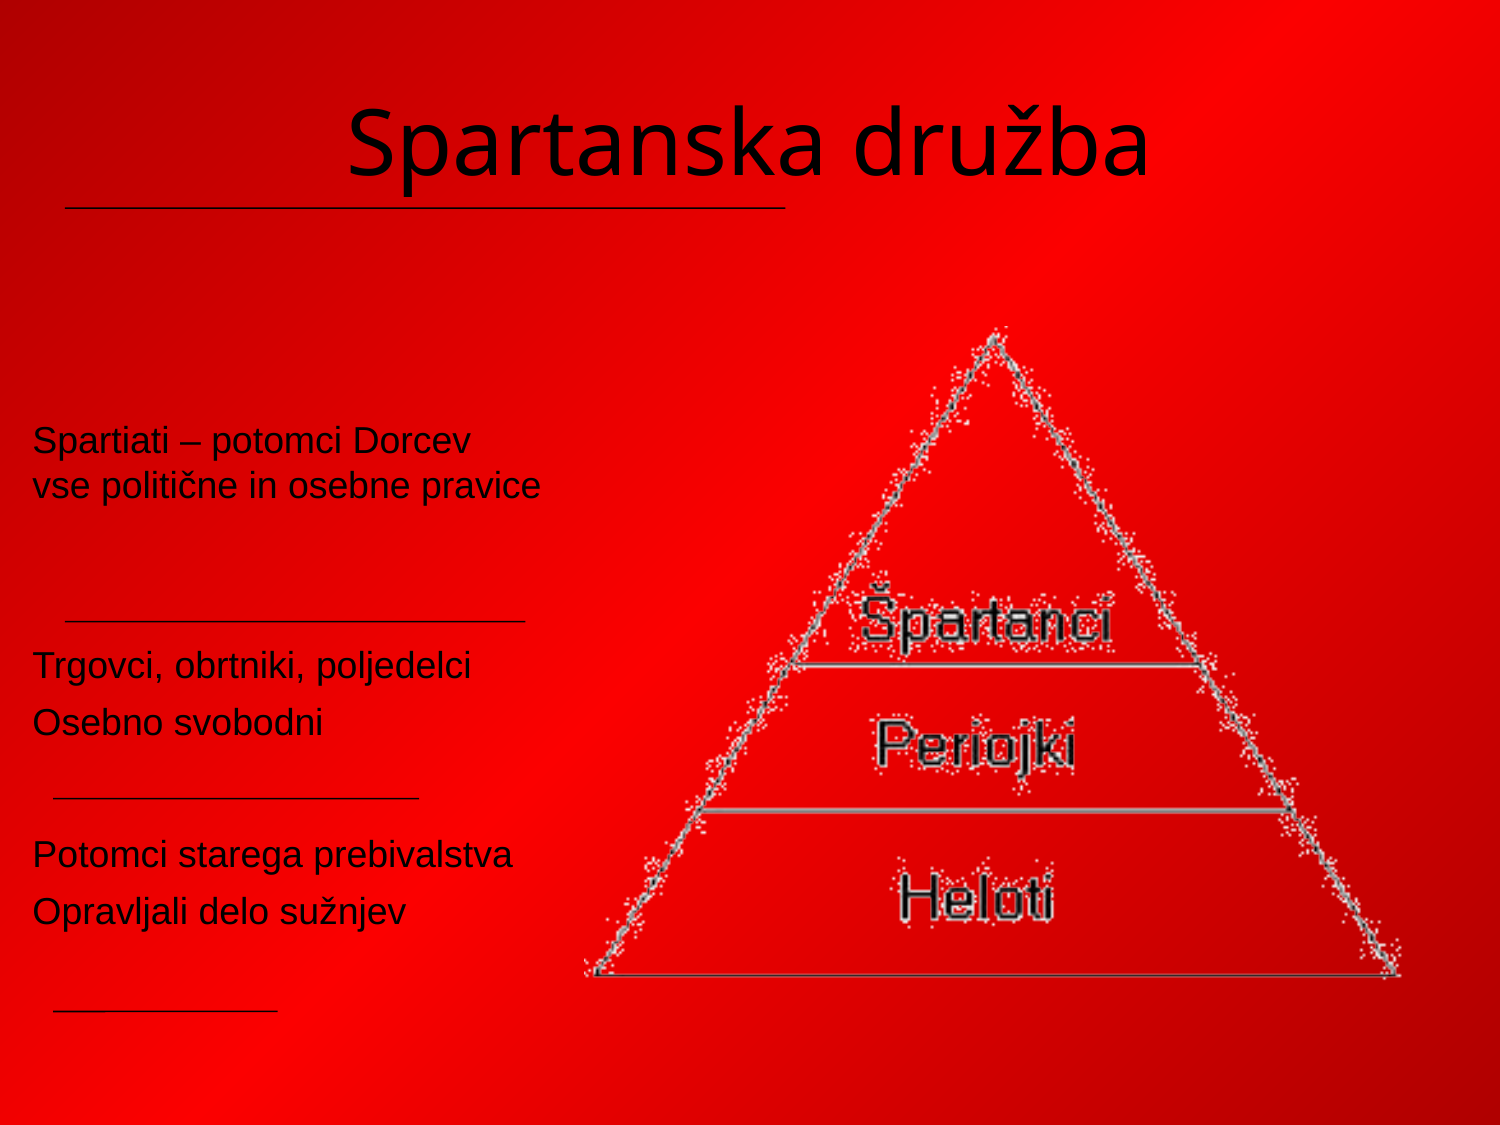

# Spartanska družba
Spartiati – potomci Dorcev
vse politične in osebne pravice
Trgovci, obrtniki, poljedelci
Osebno svobodni
Potomci starega prebivalstva
Opravljali delo sužnjev